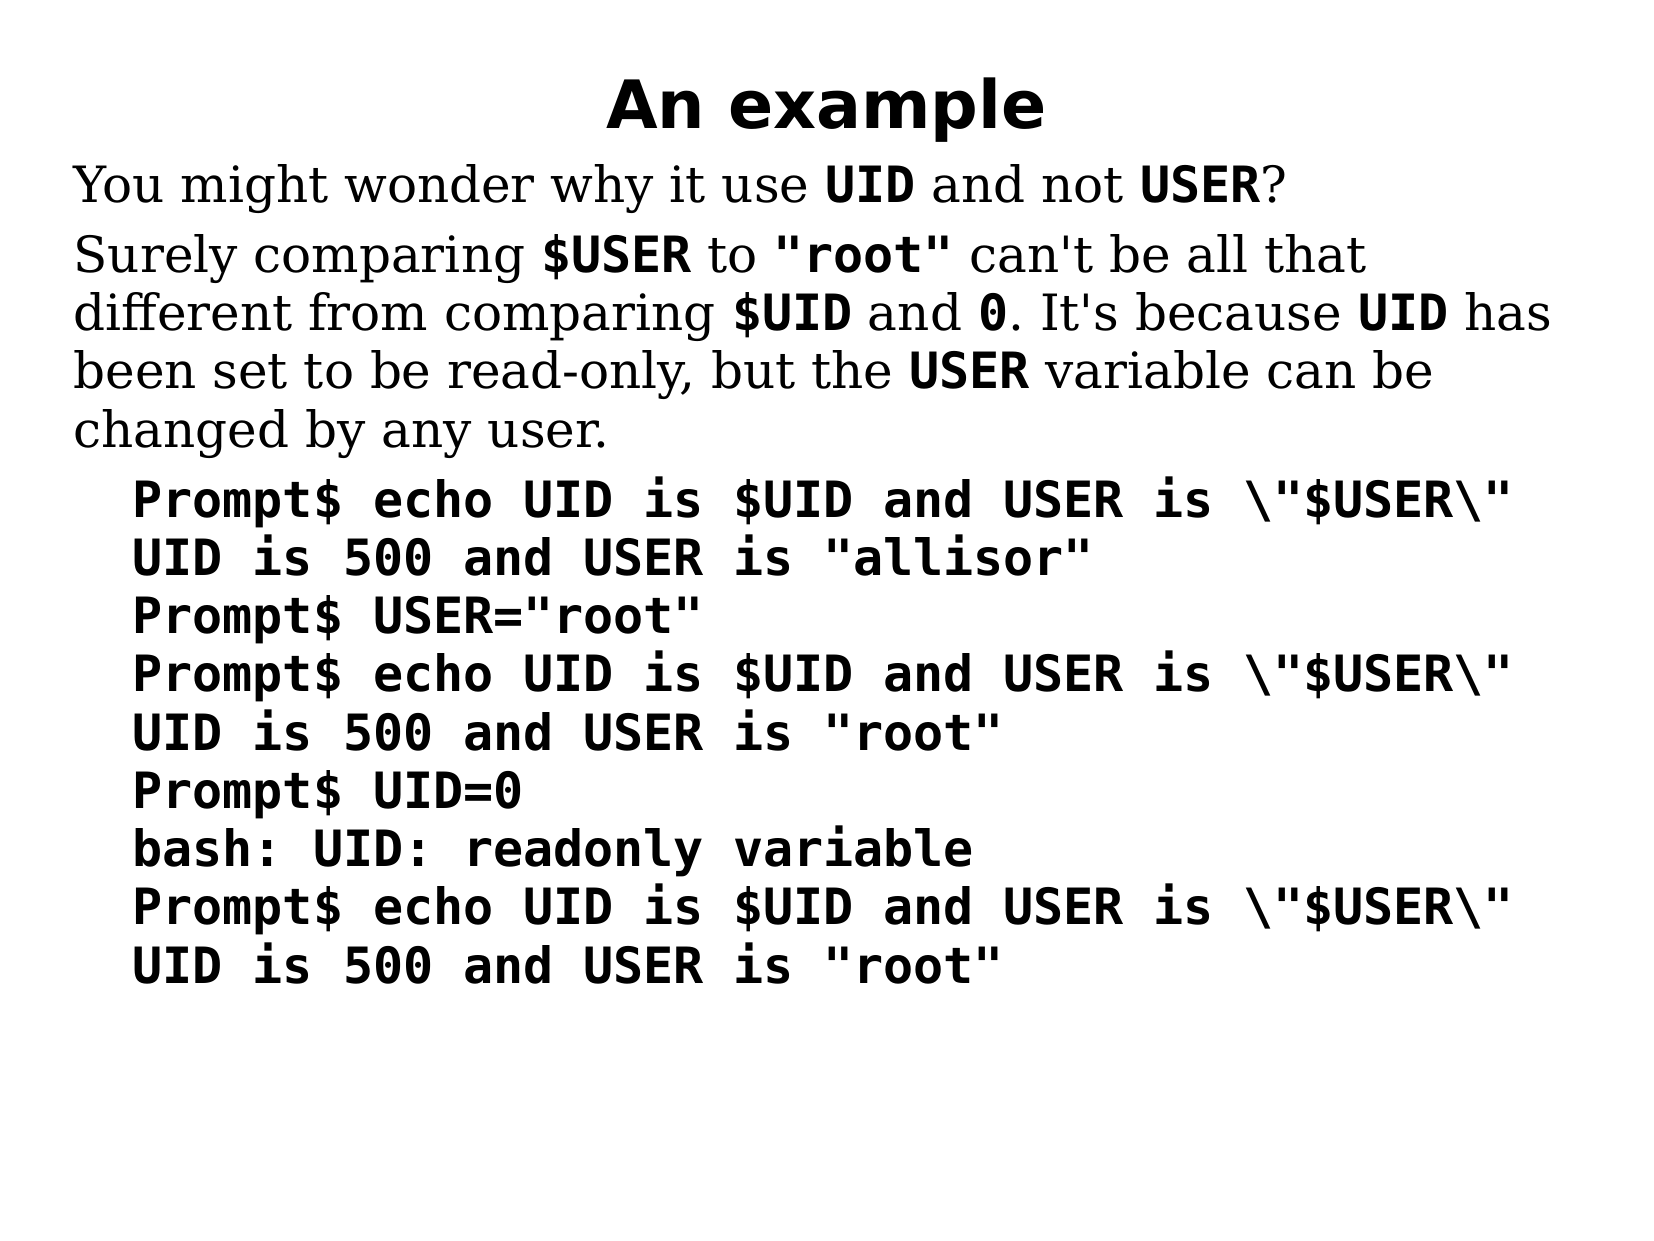

An example
You might wonder why it use UID and not USER?
Surely comparing $USER to "root" can't be all that different from comparing $UID and 0. It's because UID has been set to be read-only, but the USER variable can be changed by any user.
Prompt$ echo UID is $UID and USER is \"$USER\"
UID is 500 and USER is "allisor"
Prompt$ USER="root"
Prompt$ echo UID is $UID and USER is \"$USER\"
UID is 500 and USER is "root"
Prompt$ UID=0
bash: UID: readonly variable
Prompt$ echo UID is $UID and USER is \"$USER\"
UID is 500 and USER is "root"